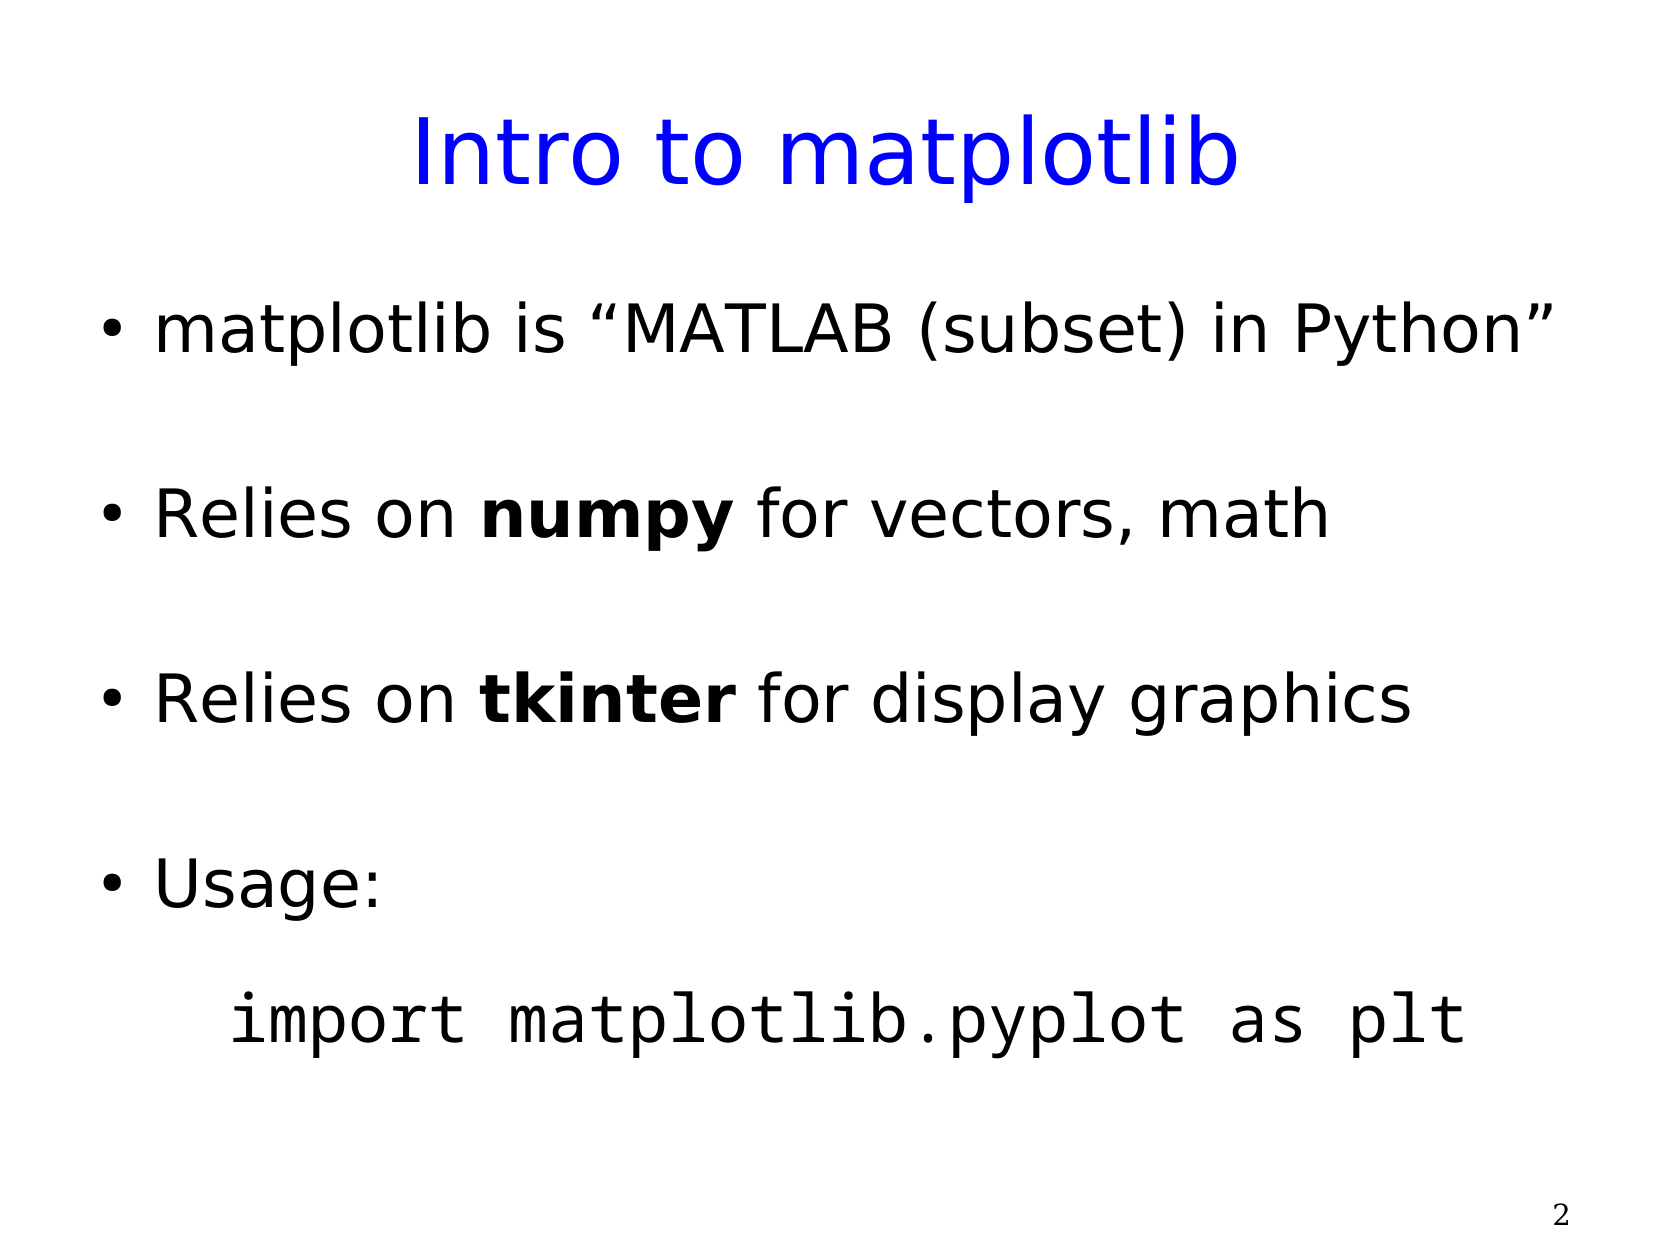

# Intro to matplotlib
matplotlib is “MATLAB (subset) in Python”
Relies on numpy for vectors, math
Relies on tkinter for display graphics
Usage:
	import matplotlib.pyplot as plt
2